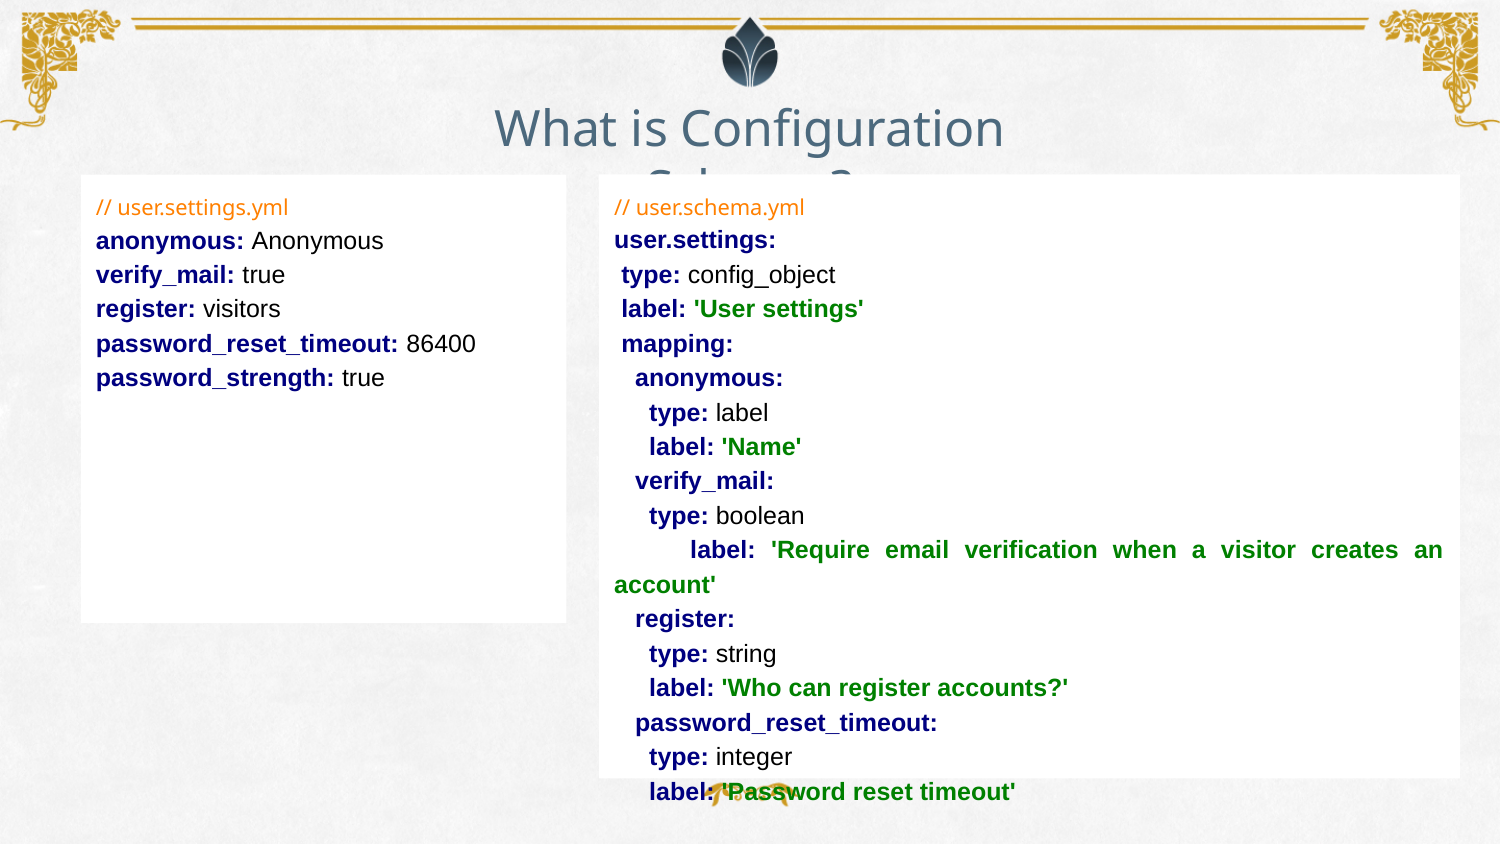

What is Configuration Schema?
// user.settings.yml
anonymous: Anonymous
verify_mail: true
register: visitors
password_reset_timeout: 86400
password_strength: true
// user.schema.yml
user.settings:
 type: config_object
 label: 'User settings'
 mapping:
 anonymous:
 type: label
 label: 'Name'
 verify_mail:
 type: boolean
 label: 'Require email verification when a visitor creates an account'
 register:
 type: string
 label: 'Who can register accounts?'
 password_reset_timeout:
 type: integer
 label: 'Password reset timeout'